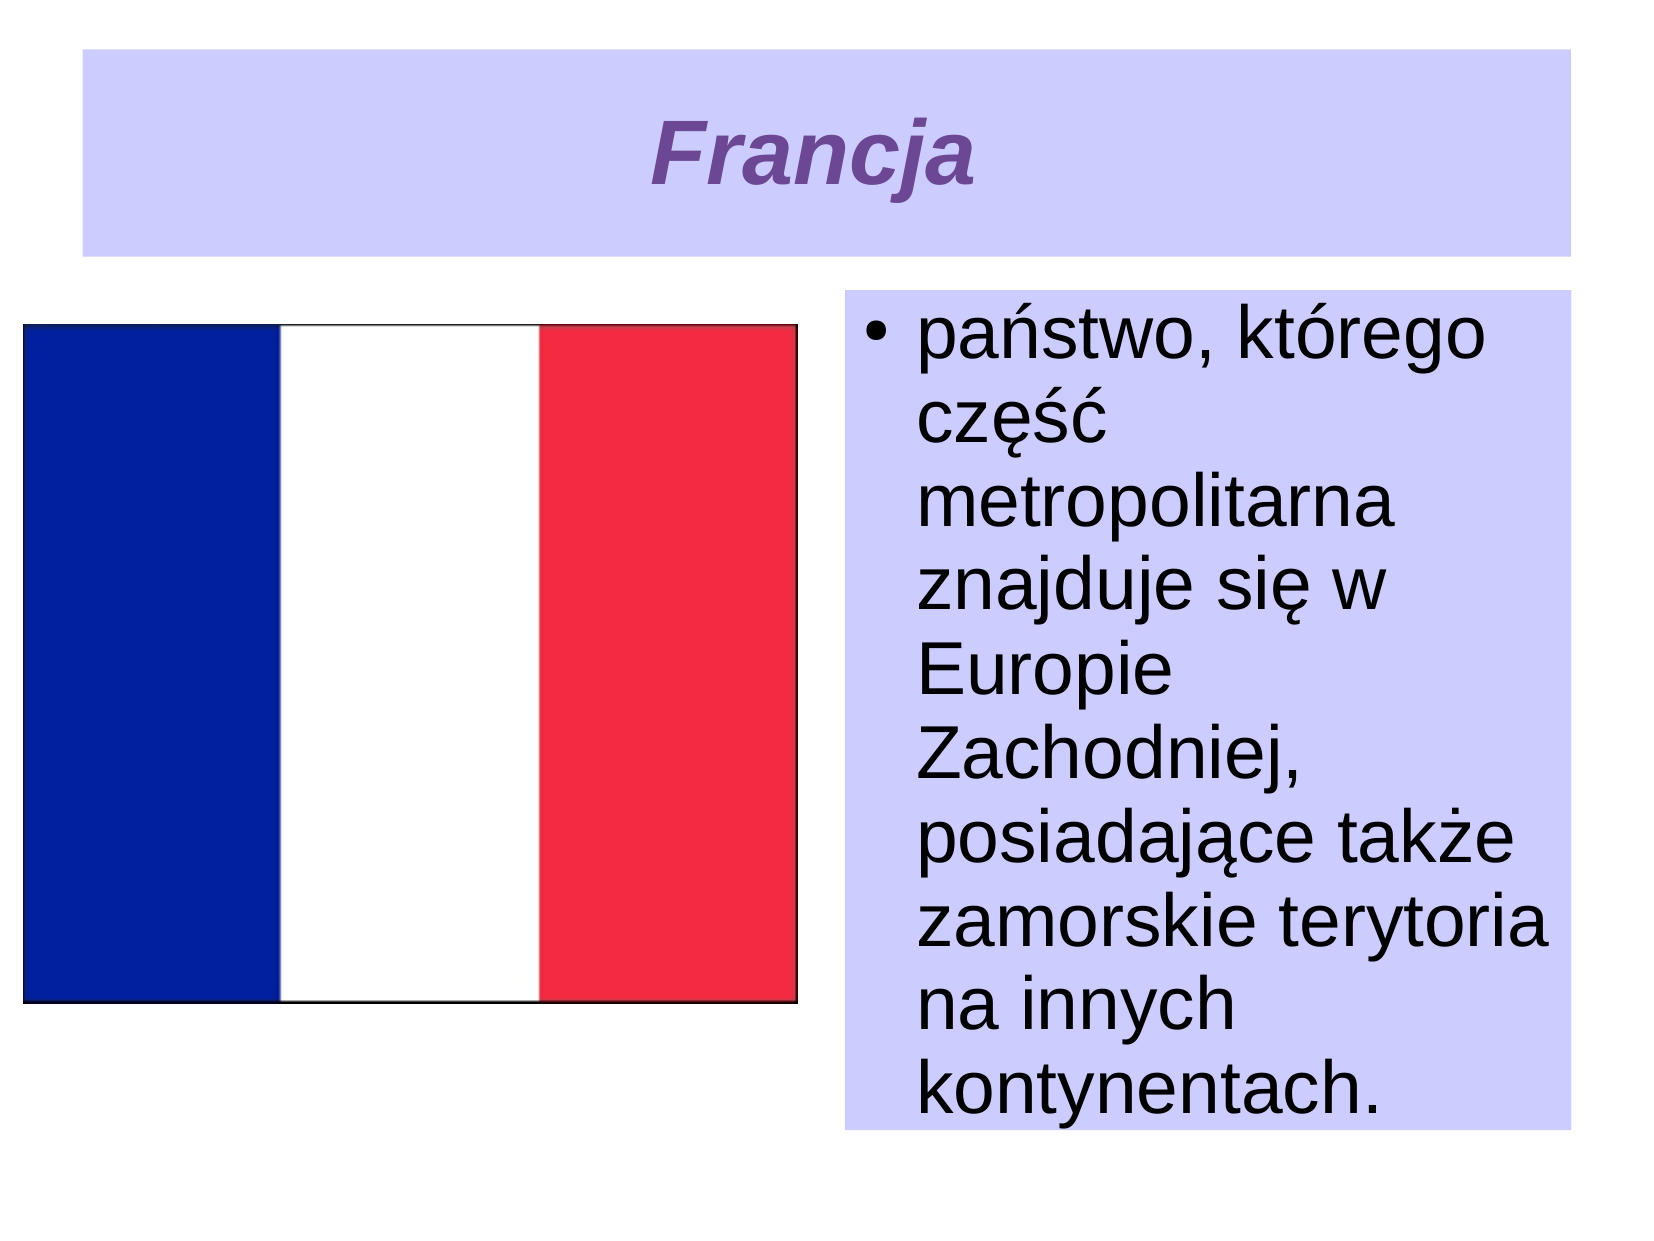

# Francja
państwo, którego część metropolitarna znajduje się w Europie Zachodniej, posiadające także zamorskie terytoria na innych kontynentach.